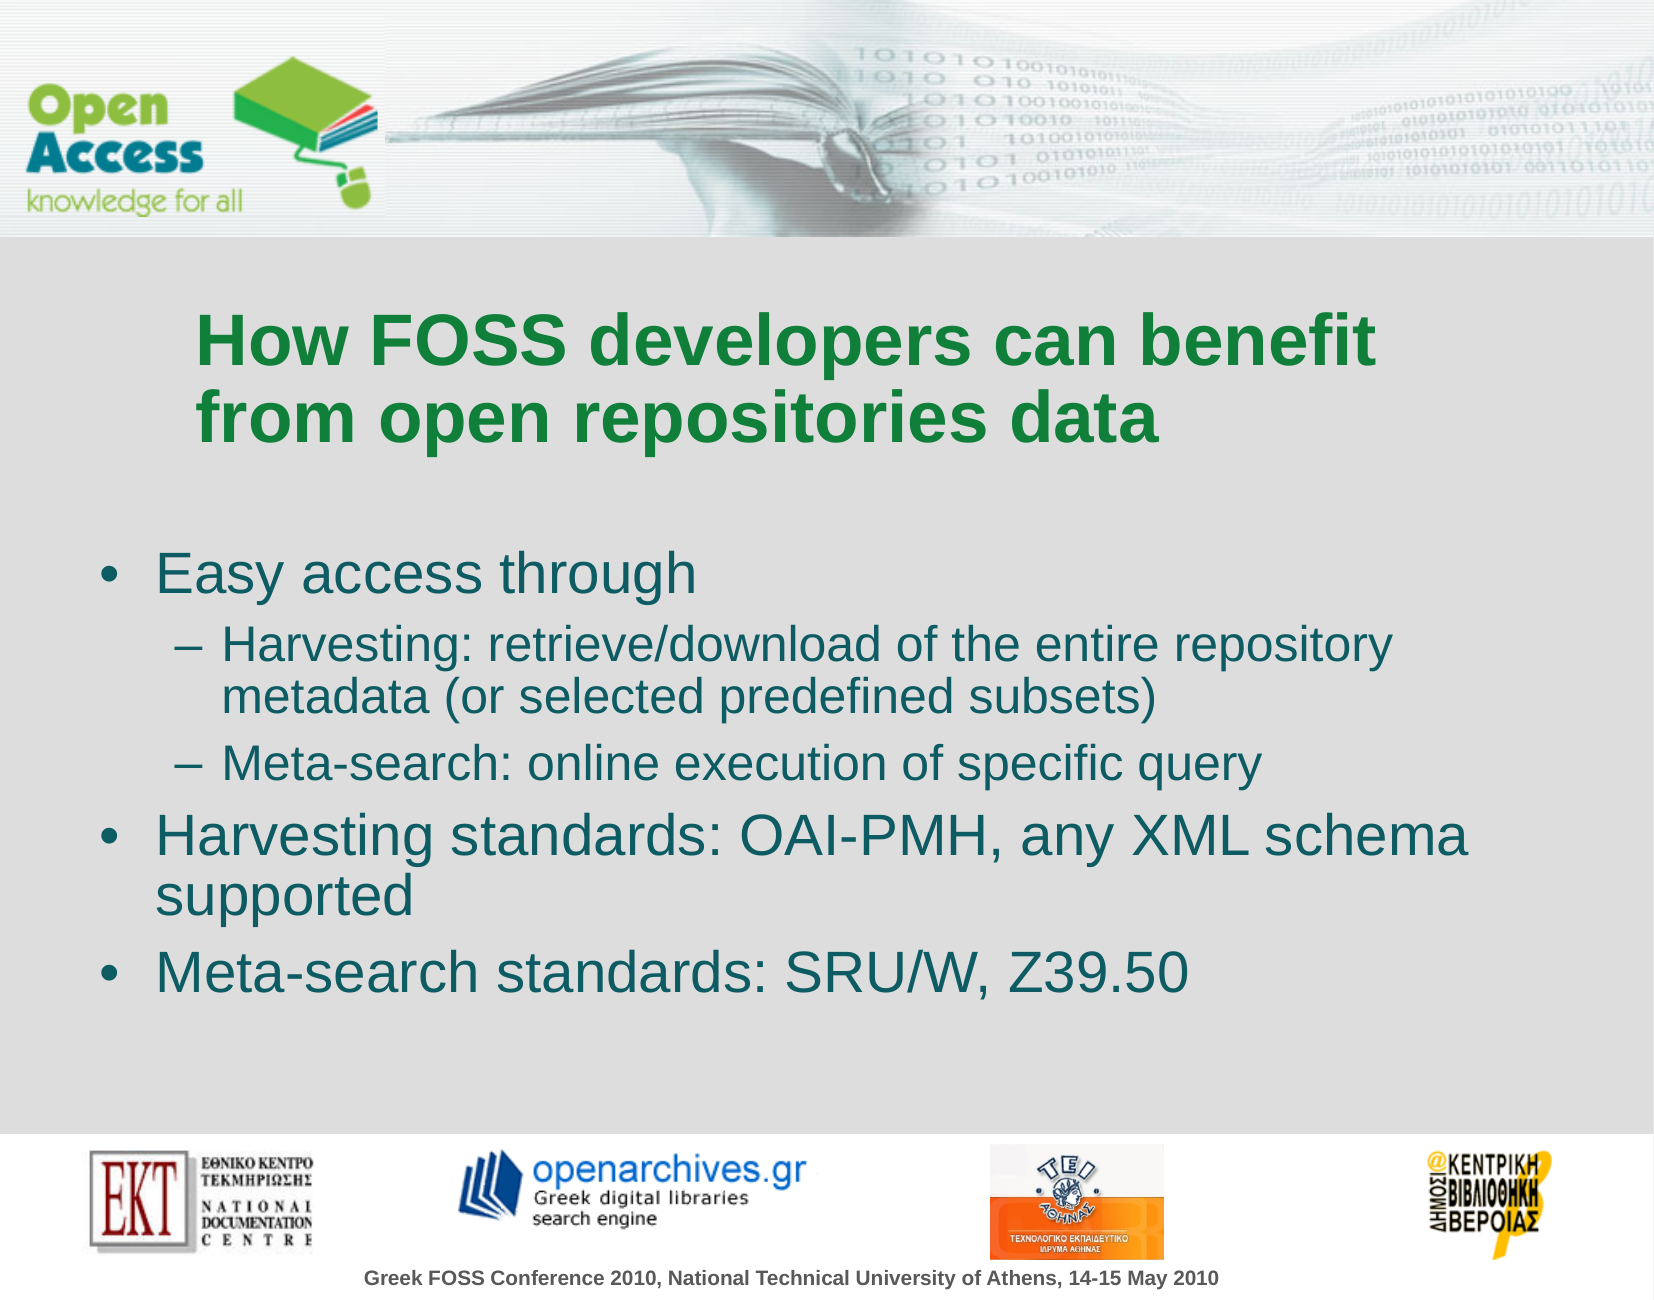

How FOSS developers can benefit from open repositories data
Easy access through
Harvesting: retrieve/download of the entire repository metadata (or selected predefined subsets)
Meta-search: online execution of specific query
Harvesting standards: OAI-PMH, any XML schema supported
Meta-search standards: SRU/W, Z39.50